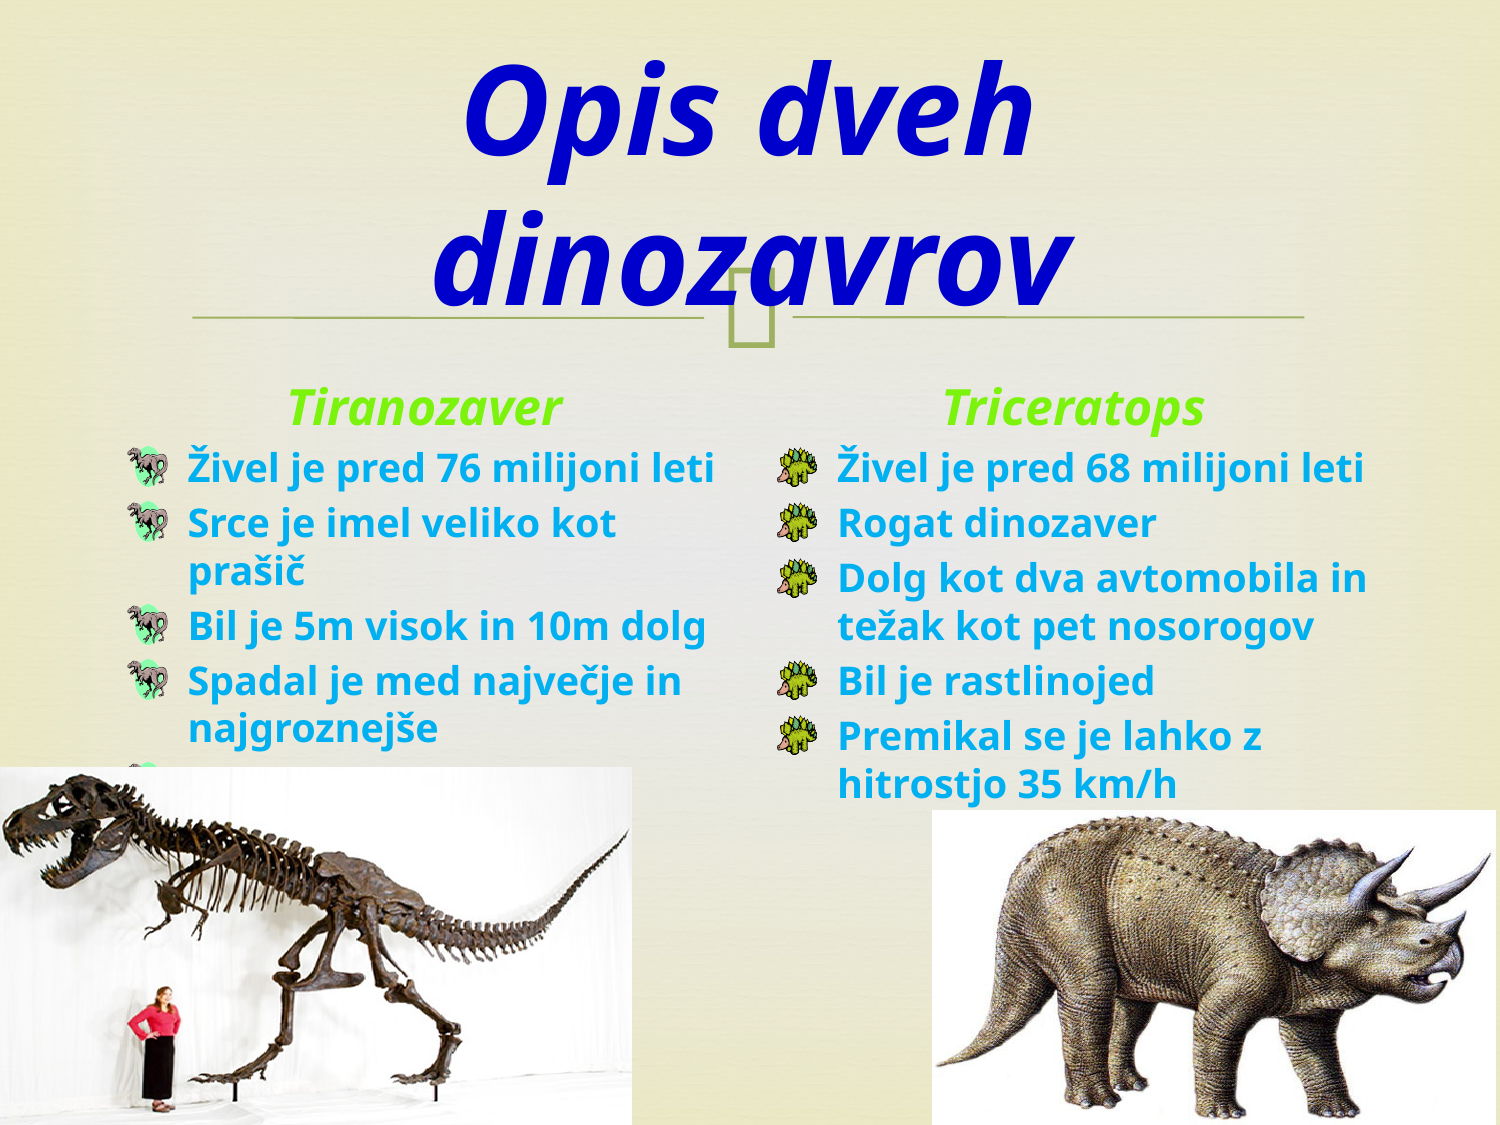

# Opis dveh dinozavrov
Tiranozaver
Živel je pred 76 milijoni leti
Srce je imel veliko kot prašič
Bil je 5m visok in 10m dolg
Spadal je med največje in najgroznejše
Bil je mesojeda žival
Triceratops
Živel je pred 68 milijoni leti
Rogat dinozaver
Dolg kot dva avtomobila in težak kot pet nosorogov
Bil je rastlinojed
Premikal se je lahko z hitrostjo 35 km/h